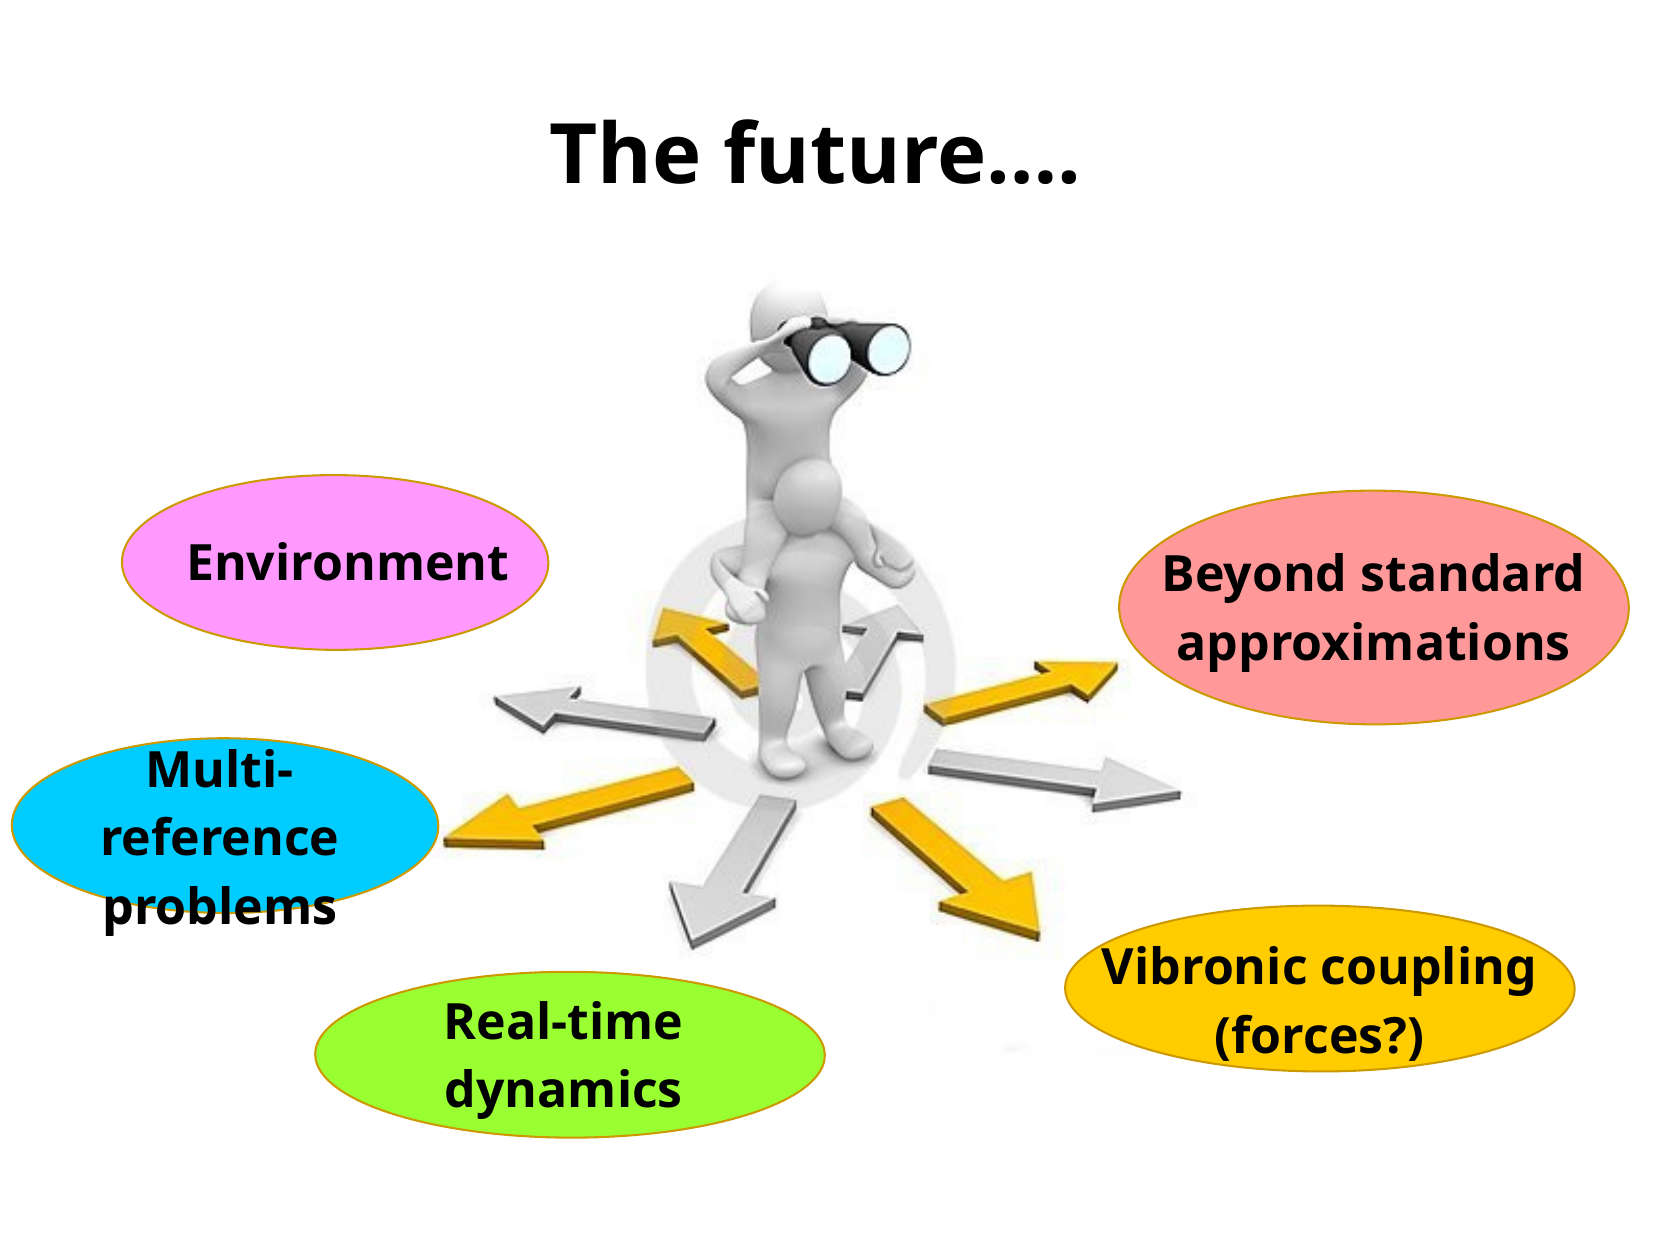

# The future….
Environment
Beyond standard approximations
Multi-reference
problems
Multi-reference
problems
Vibronic coupling
(forces?)
Real-time dynamics